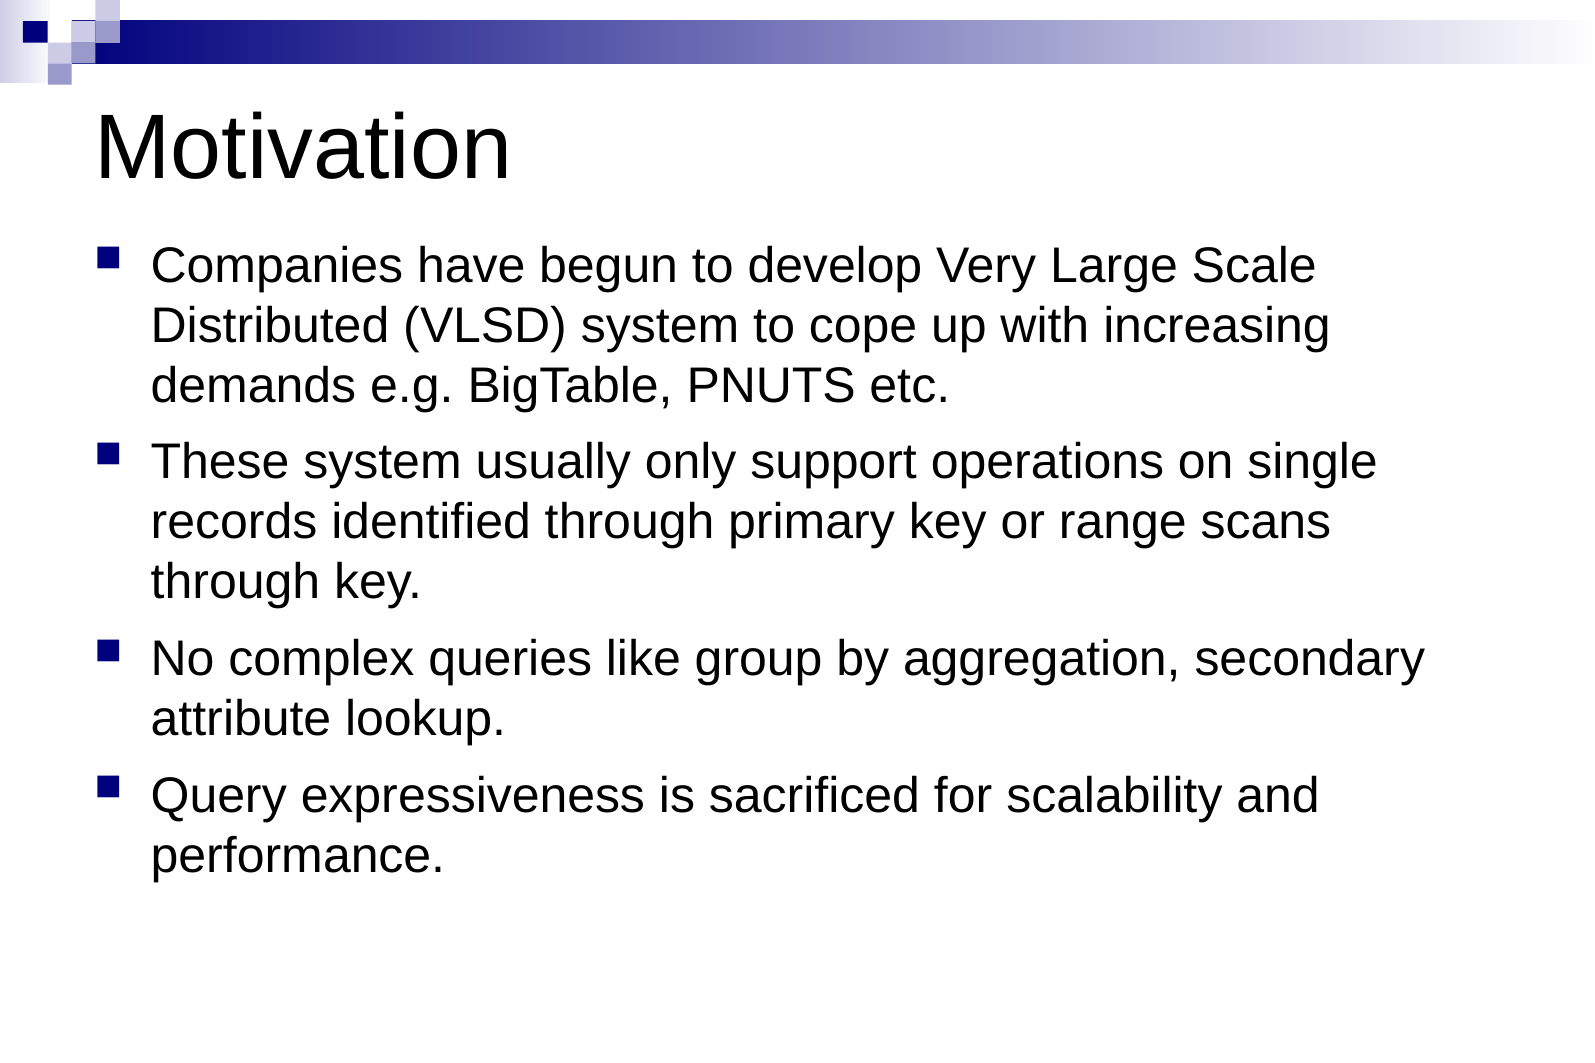

# Motivation
Companies have begun to develop Very Large Scale Distributed (VLSD) system to cope up with increasing demands e.g. BigTable, PNUTS etc.
These system usually only support operations on single records identified through primary key or range scans through key.
No complex queries like group by aggregation, secondary attribute lookup.
Query expressiveness is sacrificed for scalability and performance.